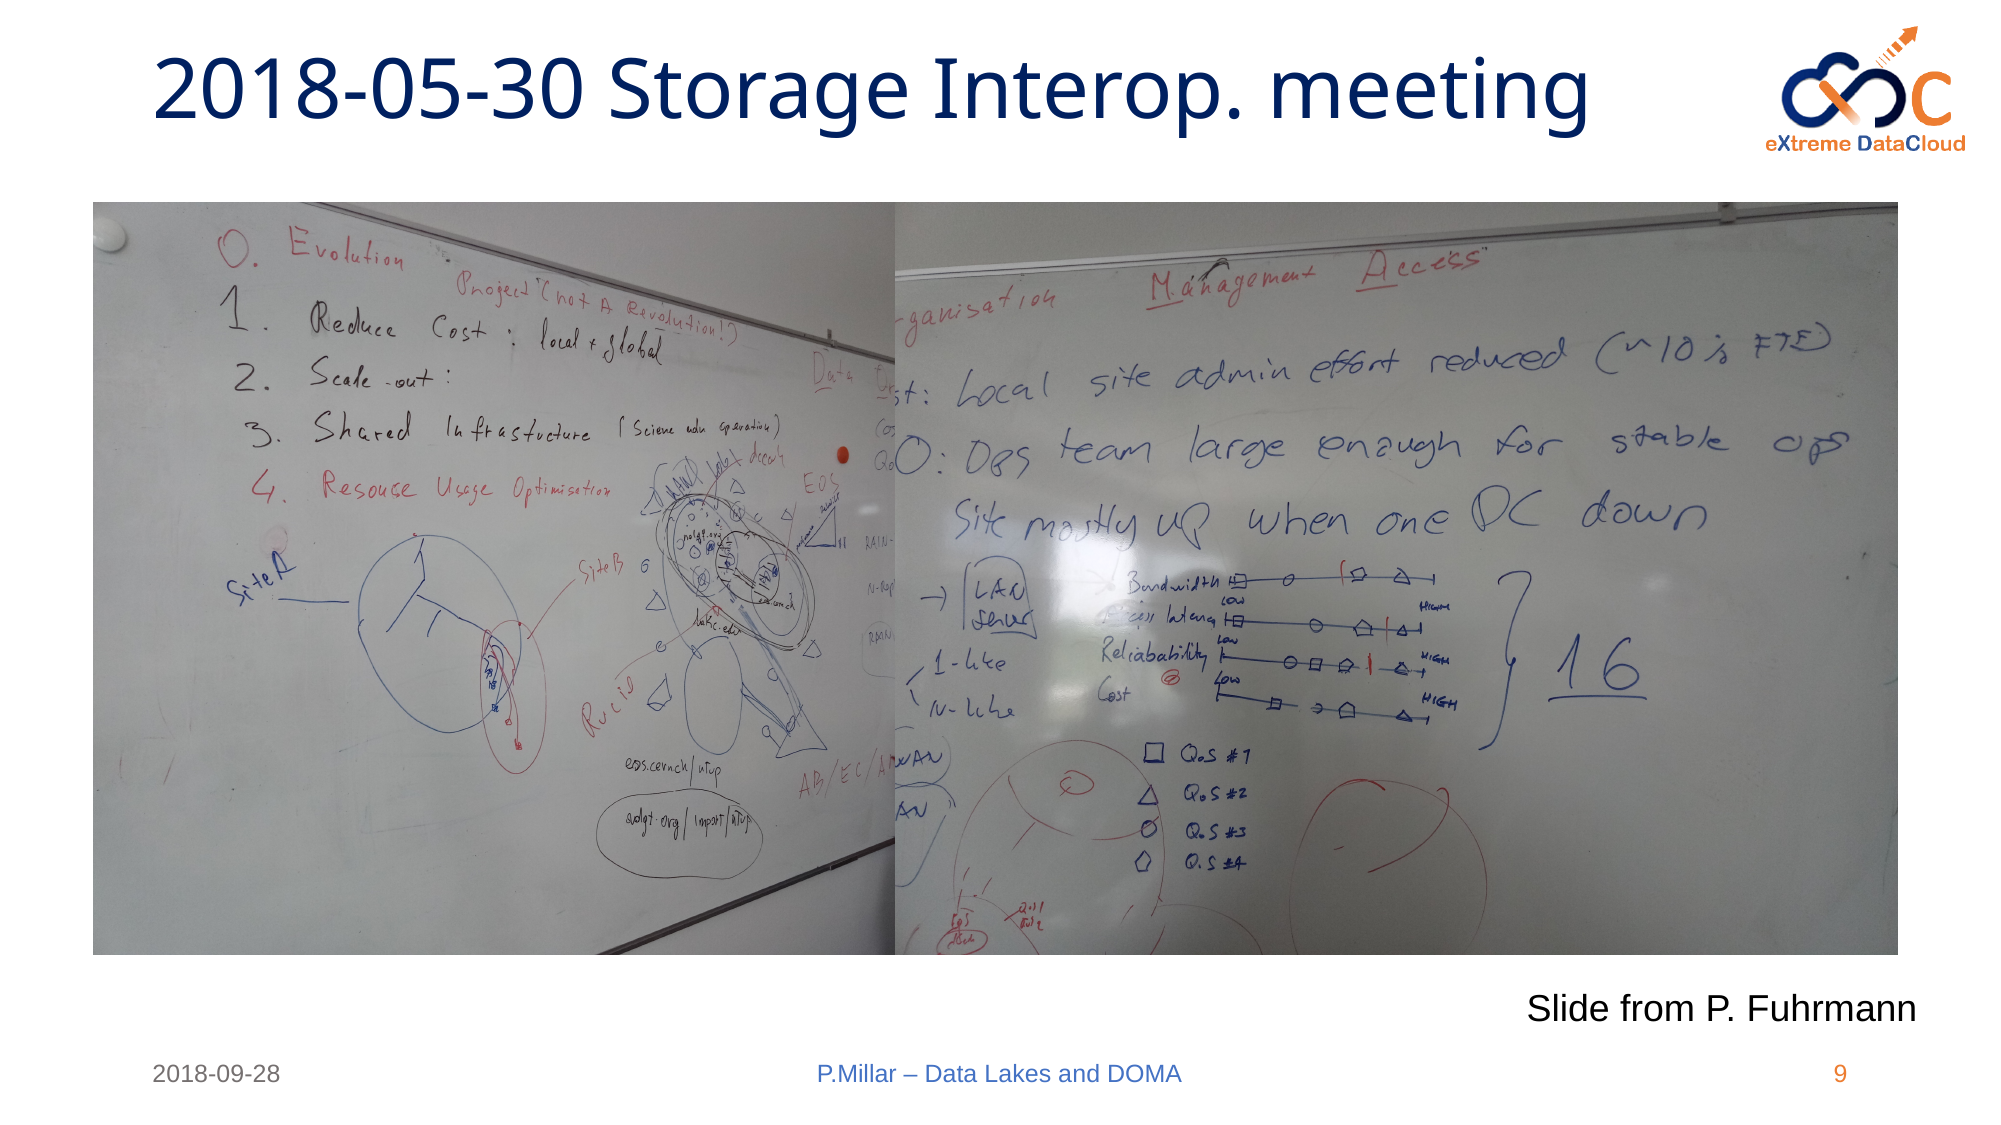

# 2018-05-30 Storage Interop. meeting
Slide from P. Fuhrmann
2018-09-28
P.Millar – Data Lakes and DOMA